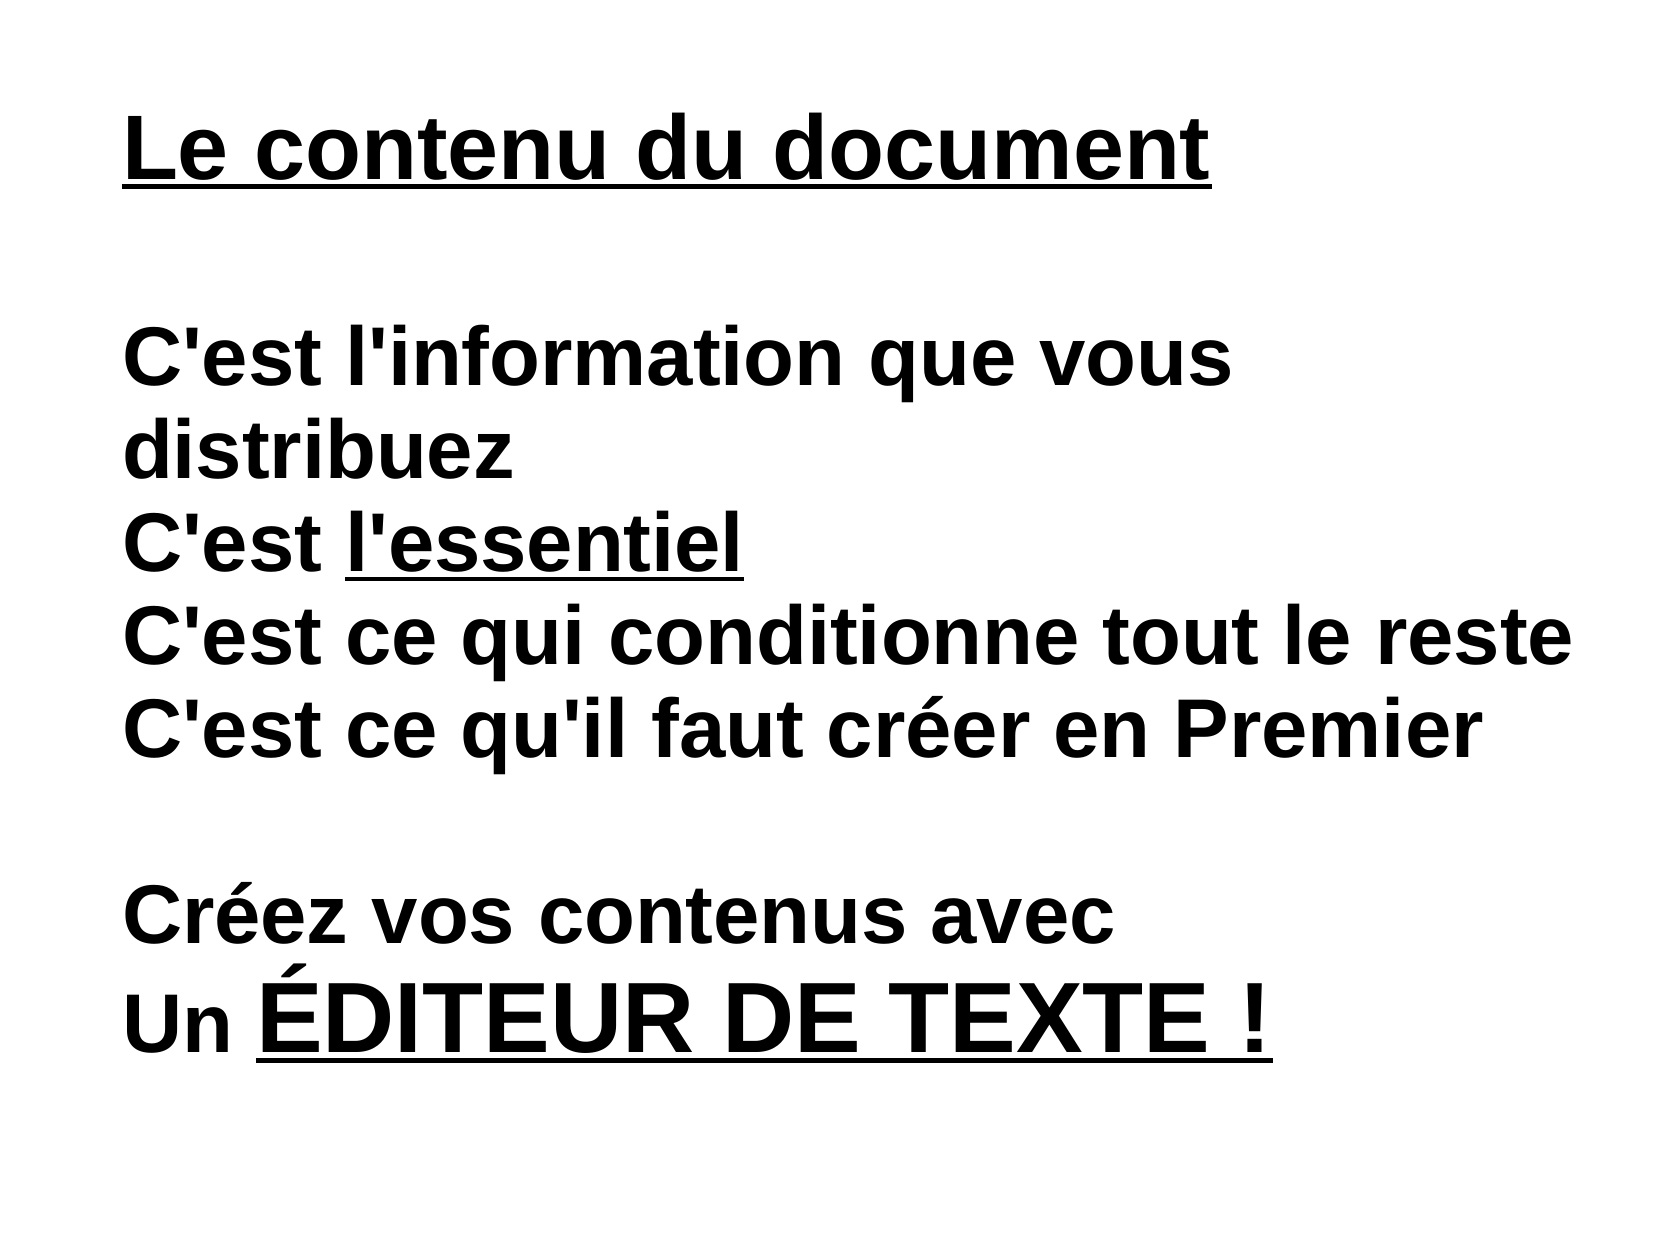

Le contenu du document
C'est l'information que vous distribuez
C'est l'essentiel
C'est ce qui conditionne tout le reste
C'est ce qu'il faut créer en Premier
Créez vos contenus avec
Un ÉDITEUR DE TEXTE !